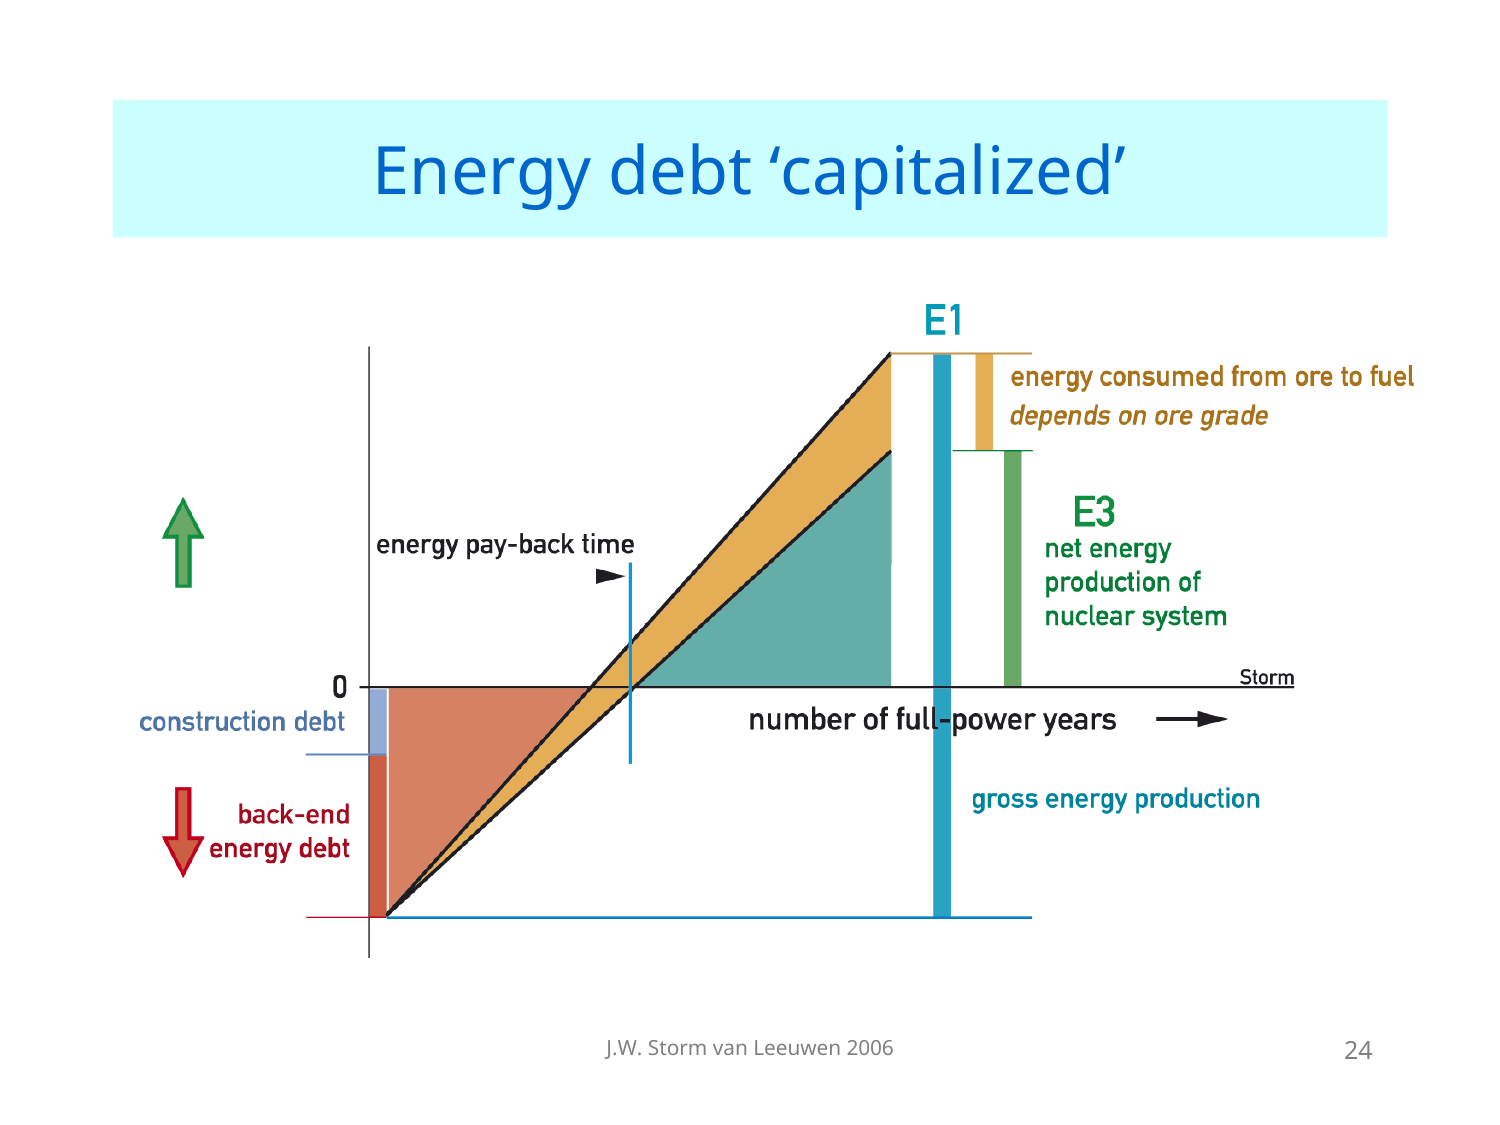

Energy debt ‘capitalized’
J.W. Storm van Leeuwen 2006
24